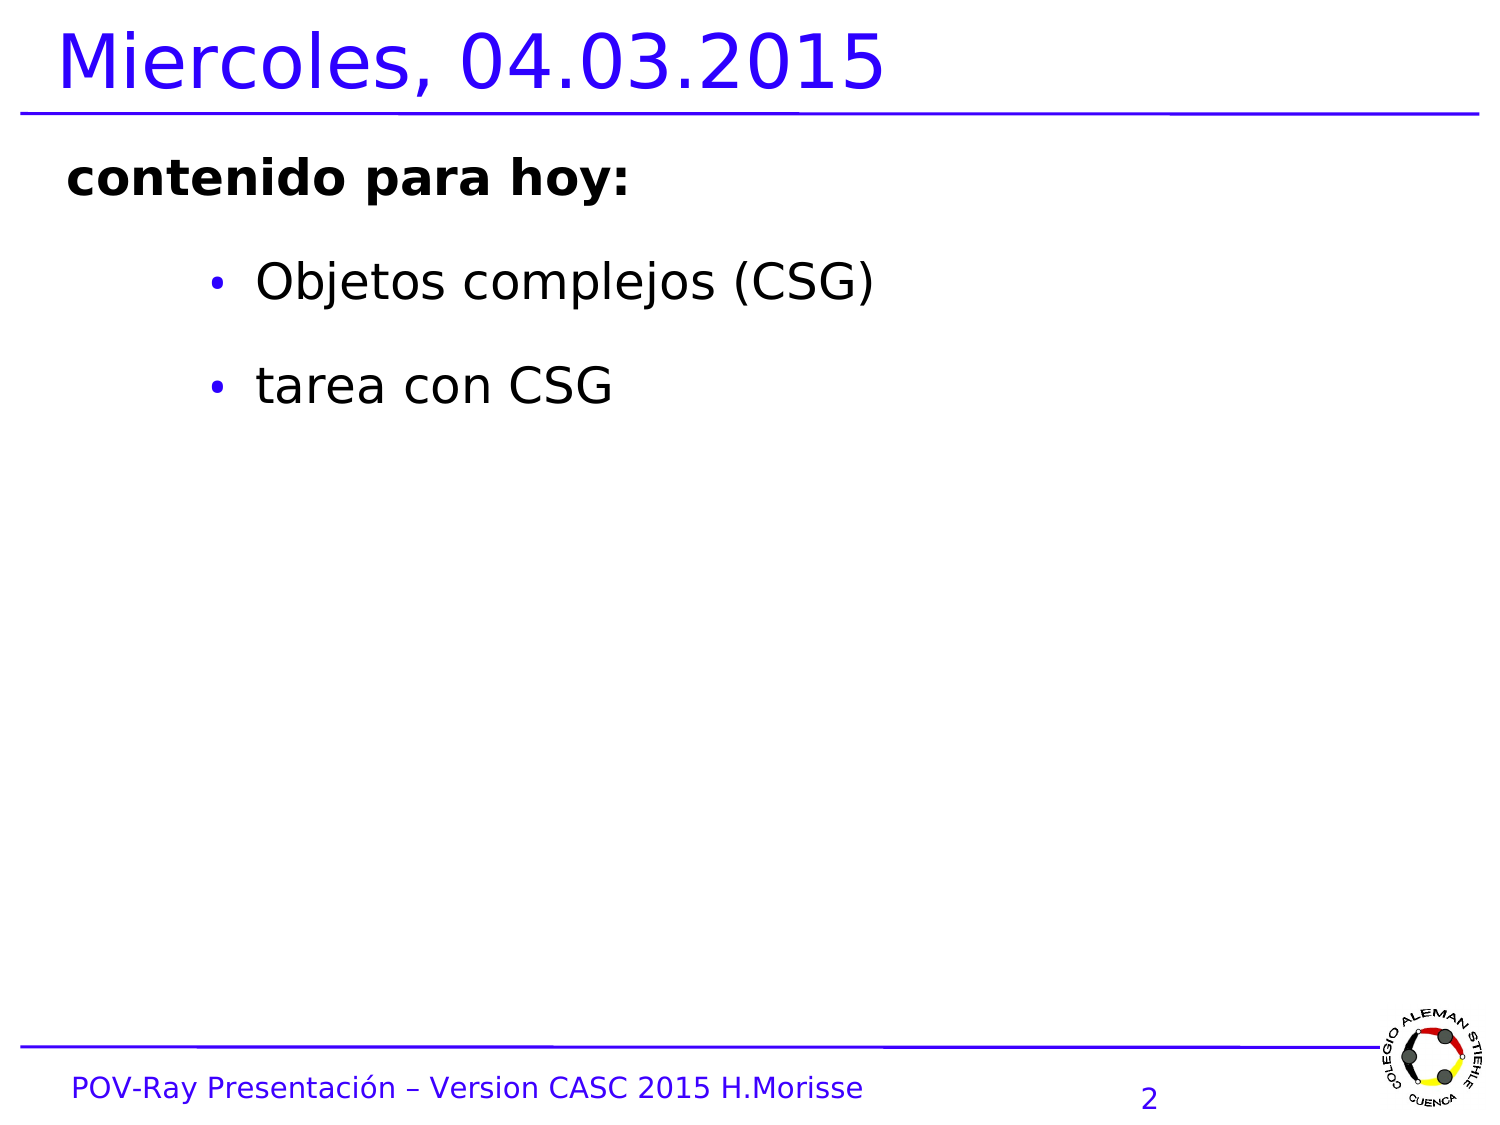

# Miercoles, 04.03.2015
contenido para hoy:
Objetos complejos (CSG)
tarea con CSG